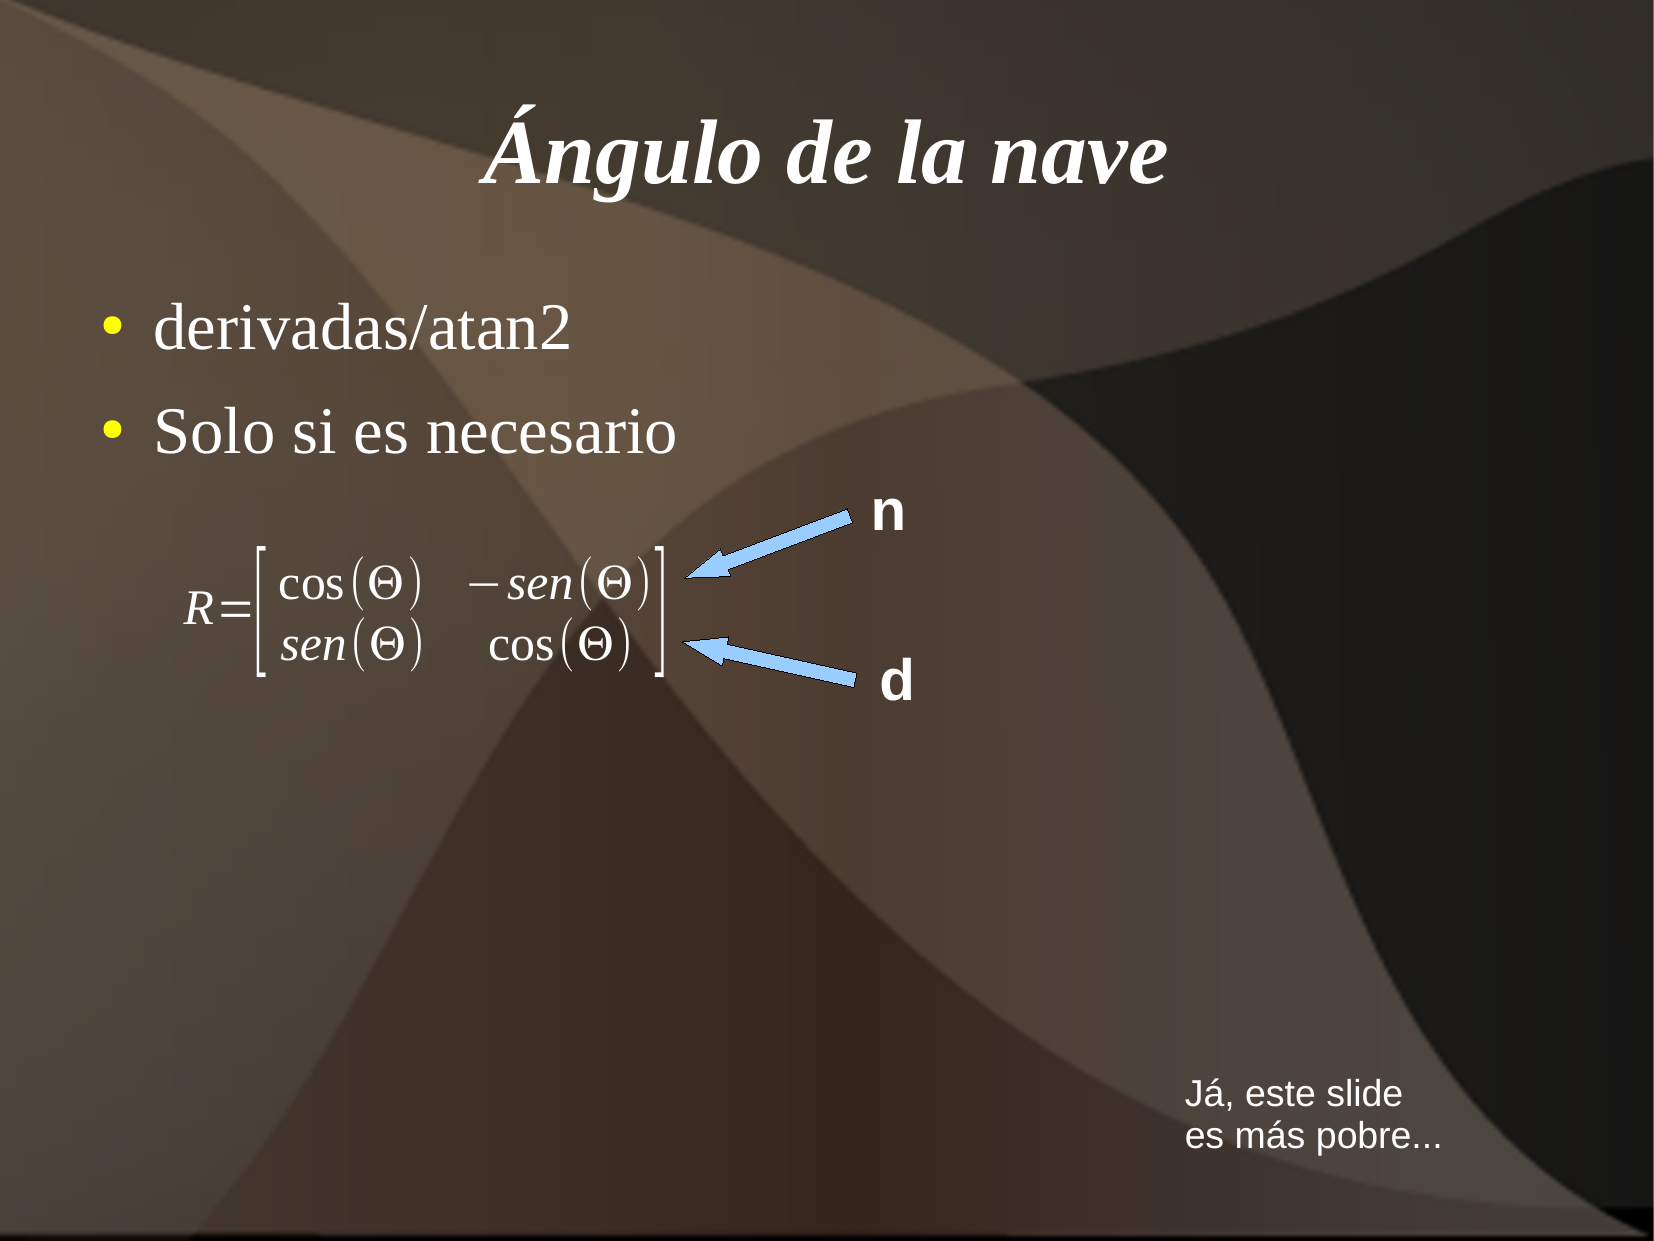

# Ángulo de la nave
derivadas/atan2
Solo si es necesario
n
d
Já, este slide
es más pobre...